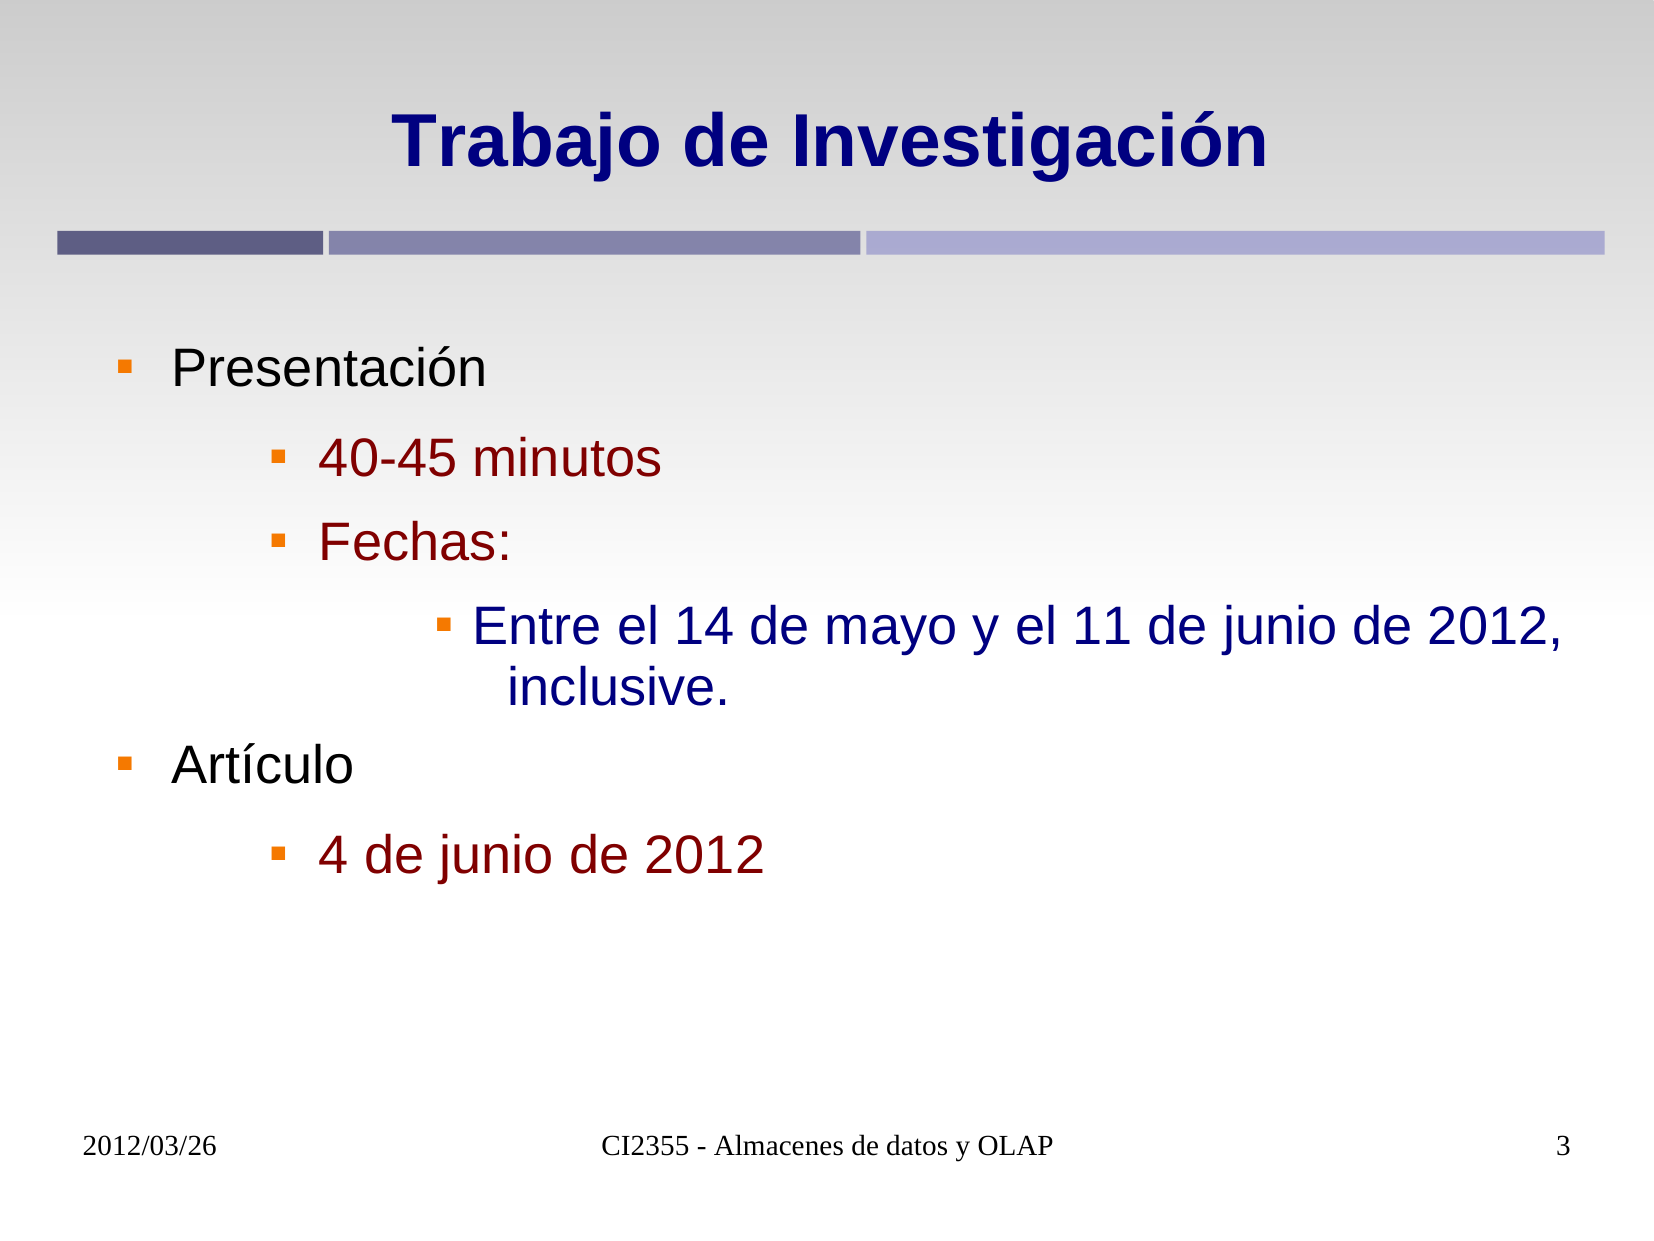

# Trabajo de Investigación
Presentación
40-45 minutos
Fechas:
Entre el 14 de mayo y el 11 de junio de 2012, inclusive.
Artículo
4 de junio de 2012
2012/03/26
CI2355 - Almacenes de datos y OLAP
3